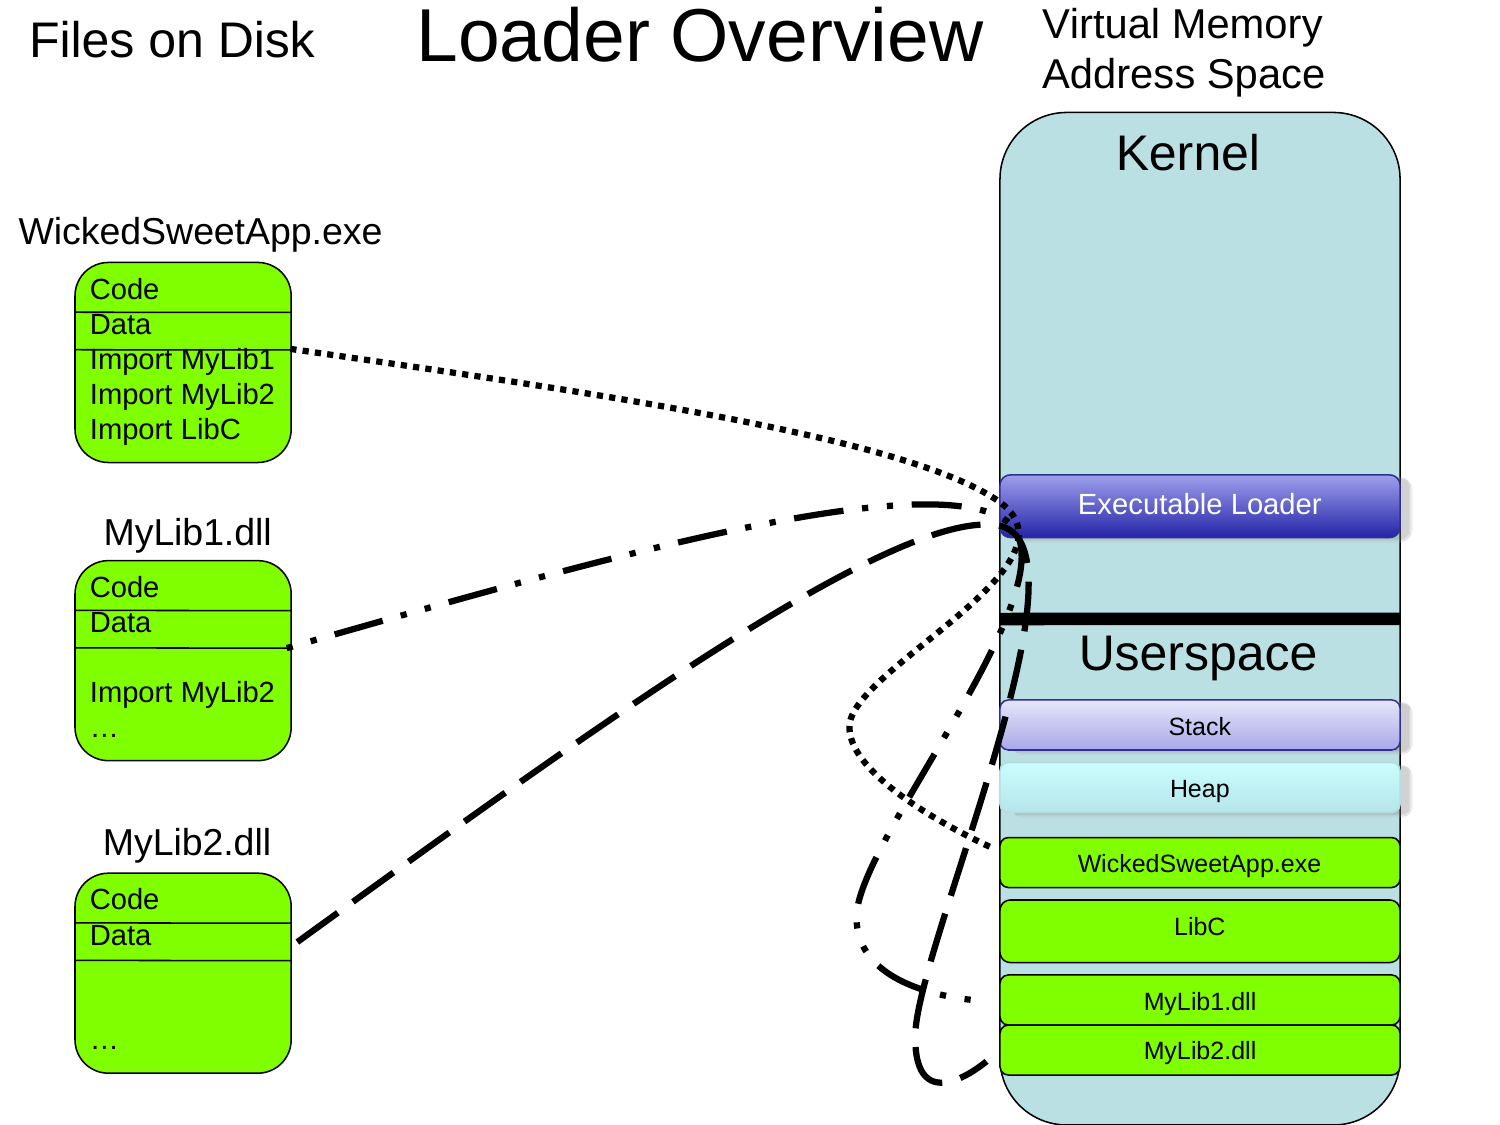

Files on Disk
# Loader Overview
Virtual Memory
Address Space
Kernel
WickedSweetApp.exe
Code
Data
Import MyLib1
Import MyLib2
Import LibC
Executable Loader
MyLib1.dll
Code
Data
Import MyLib2
…
Userspace
Stack
Heap
MyLib2.dll
WickedSweetApp.exe
Code
Data
…
LibC
MyLib1.dll
MyLib2.dll